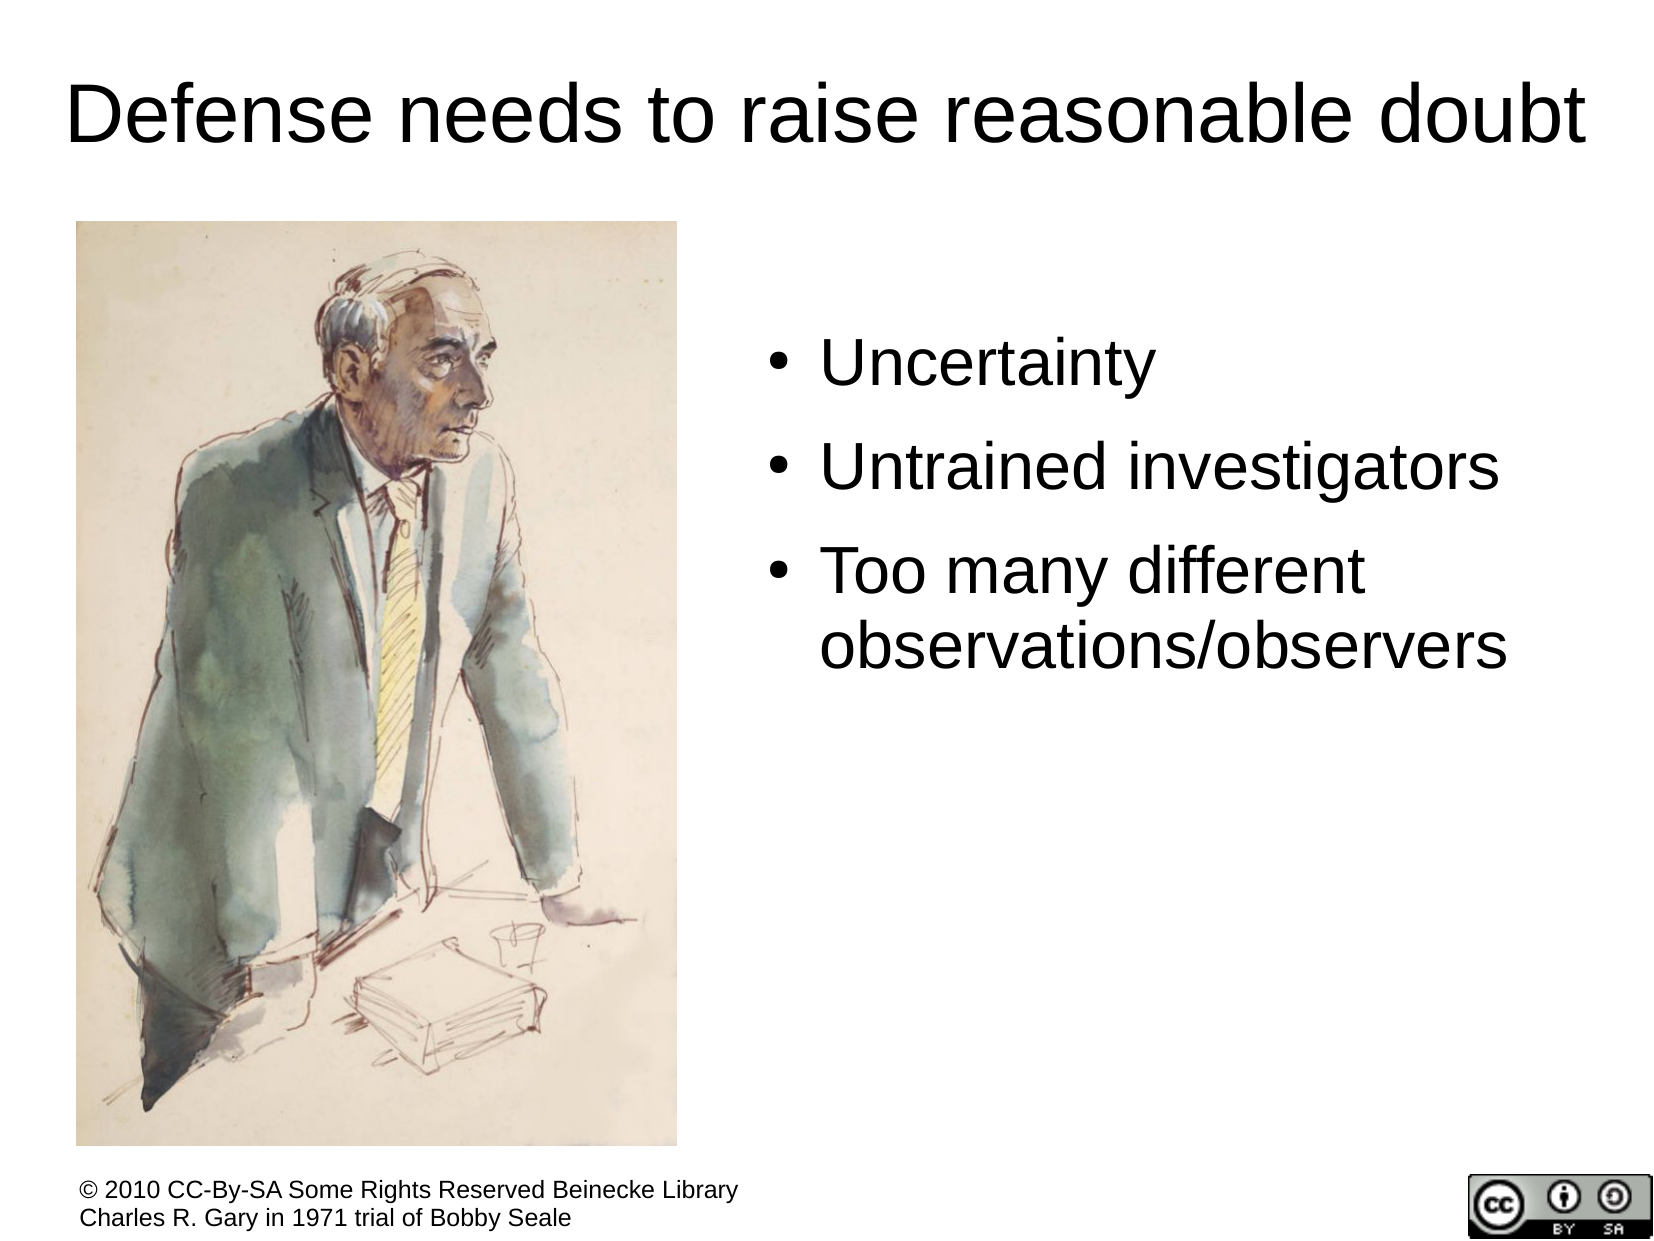

# Defense needs to raise reasonable doubt
Uncertainty
Untrained investigators
Too many different observations/observers
© 2010 CC-By-SA Some Rights Reserved Beinecke Library
Charles R. Gary in 1971 trial of Bobby Seale